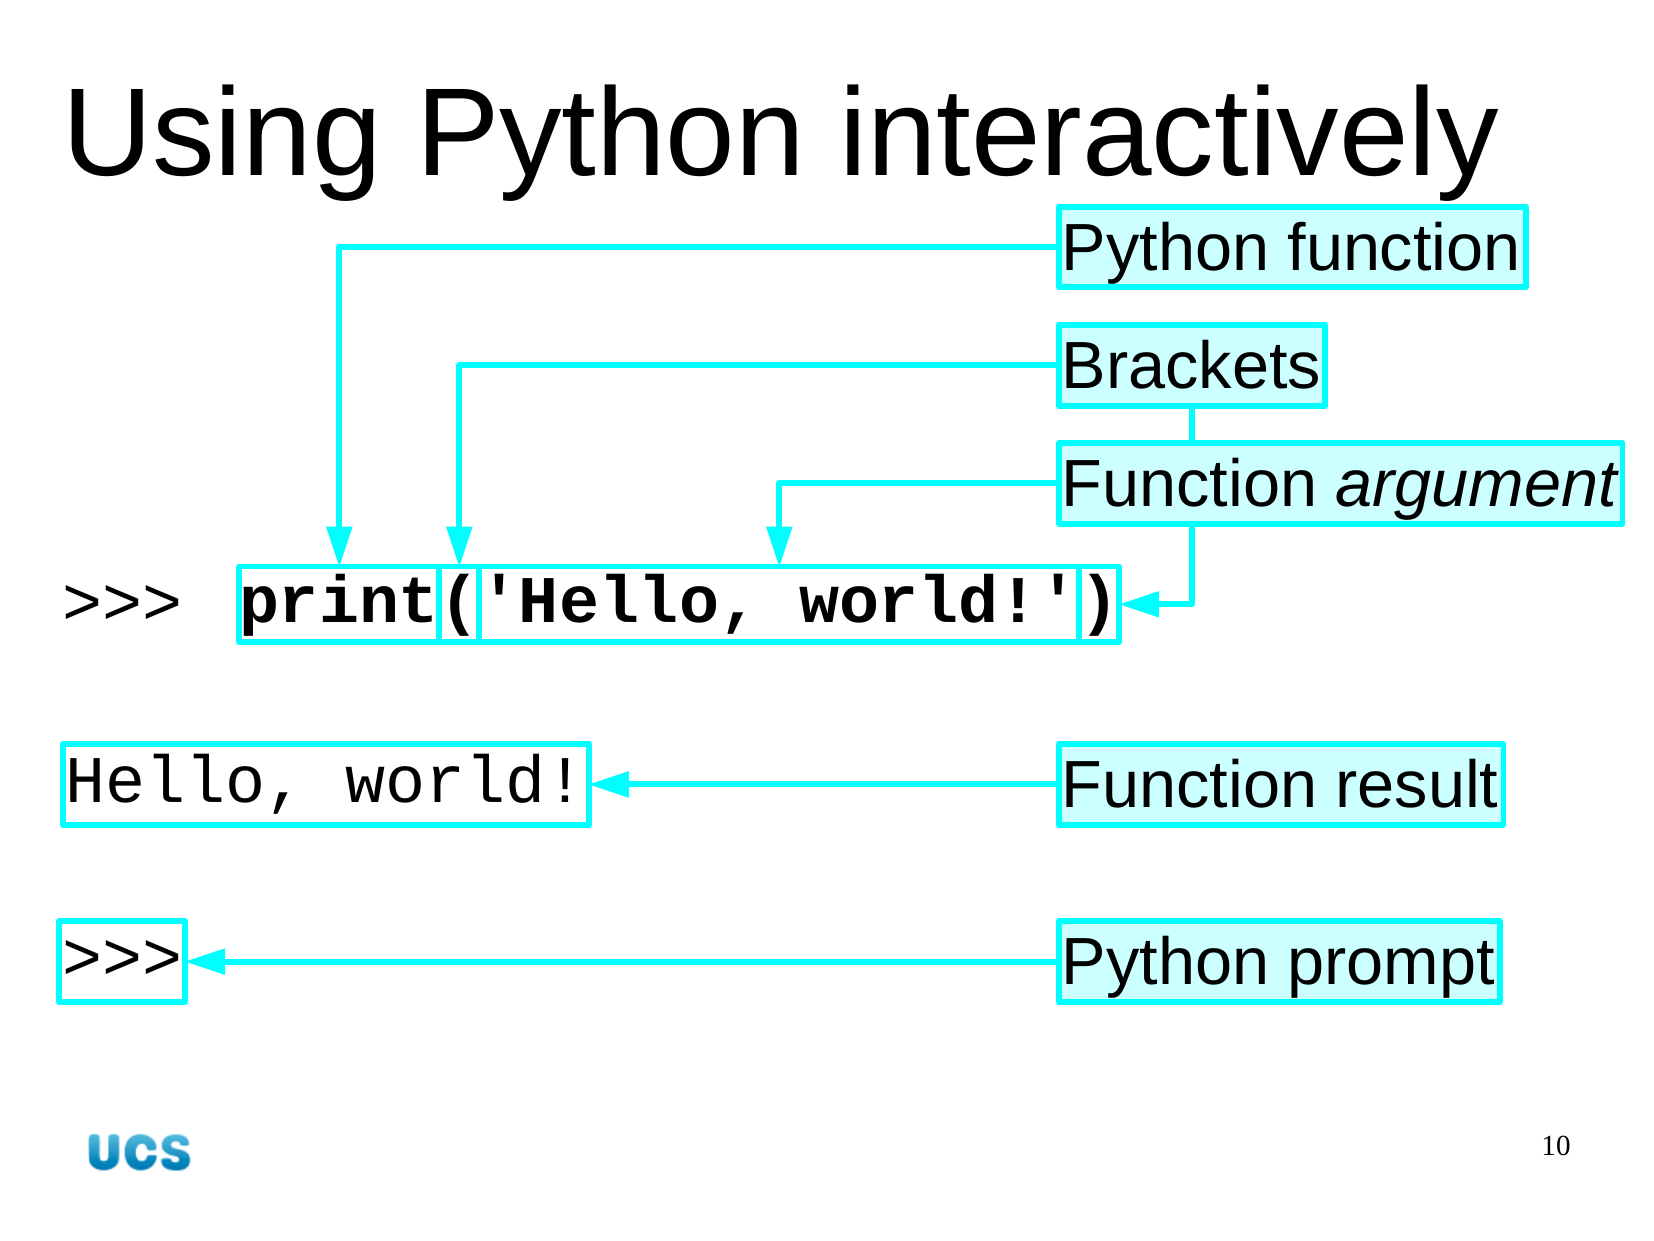

Using Python interactively
Python function
Brackets
Function argument
>>>
print
(
'Hello, world!'
)
Hello, world!
Function result
>>>
Python prompt
10